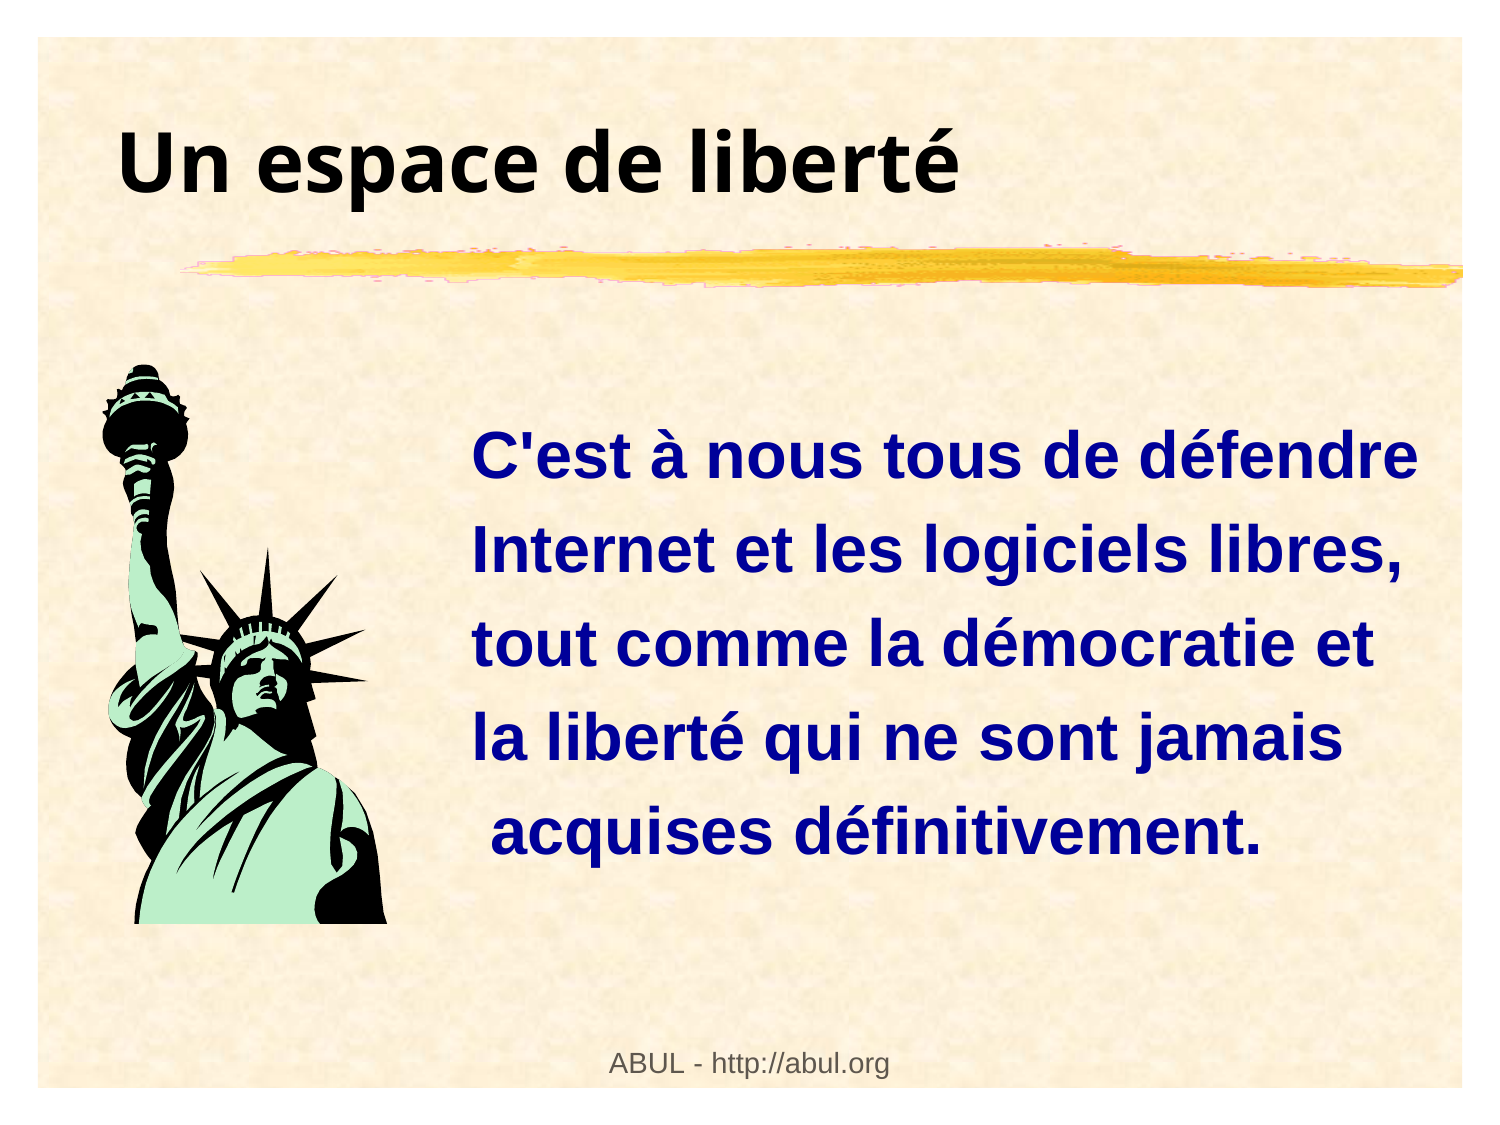

# Un espace de liberté
C'est à nous tous de défendre
Internet et les logiciels libres,
tout comme la démocratie et
la liberté qui ne sont jamais
 acquises définitivement.